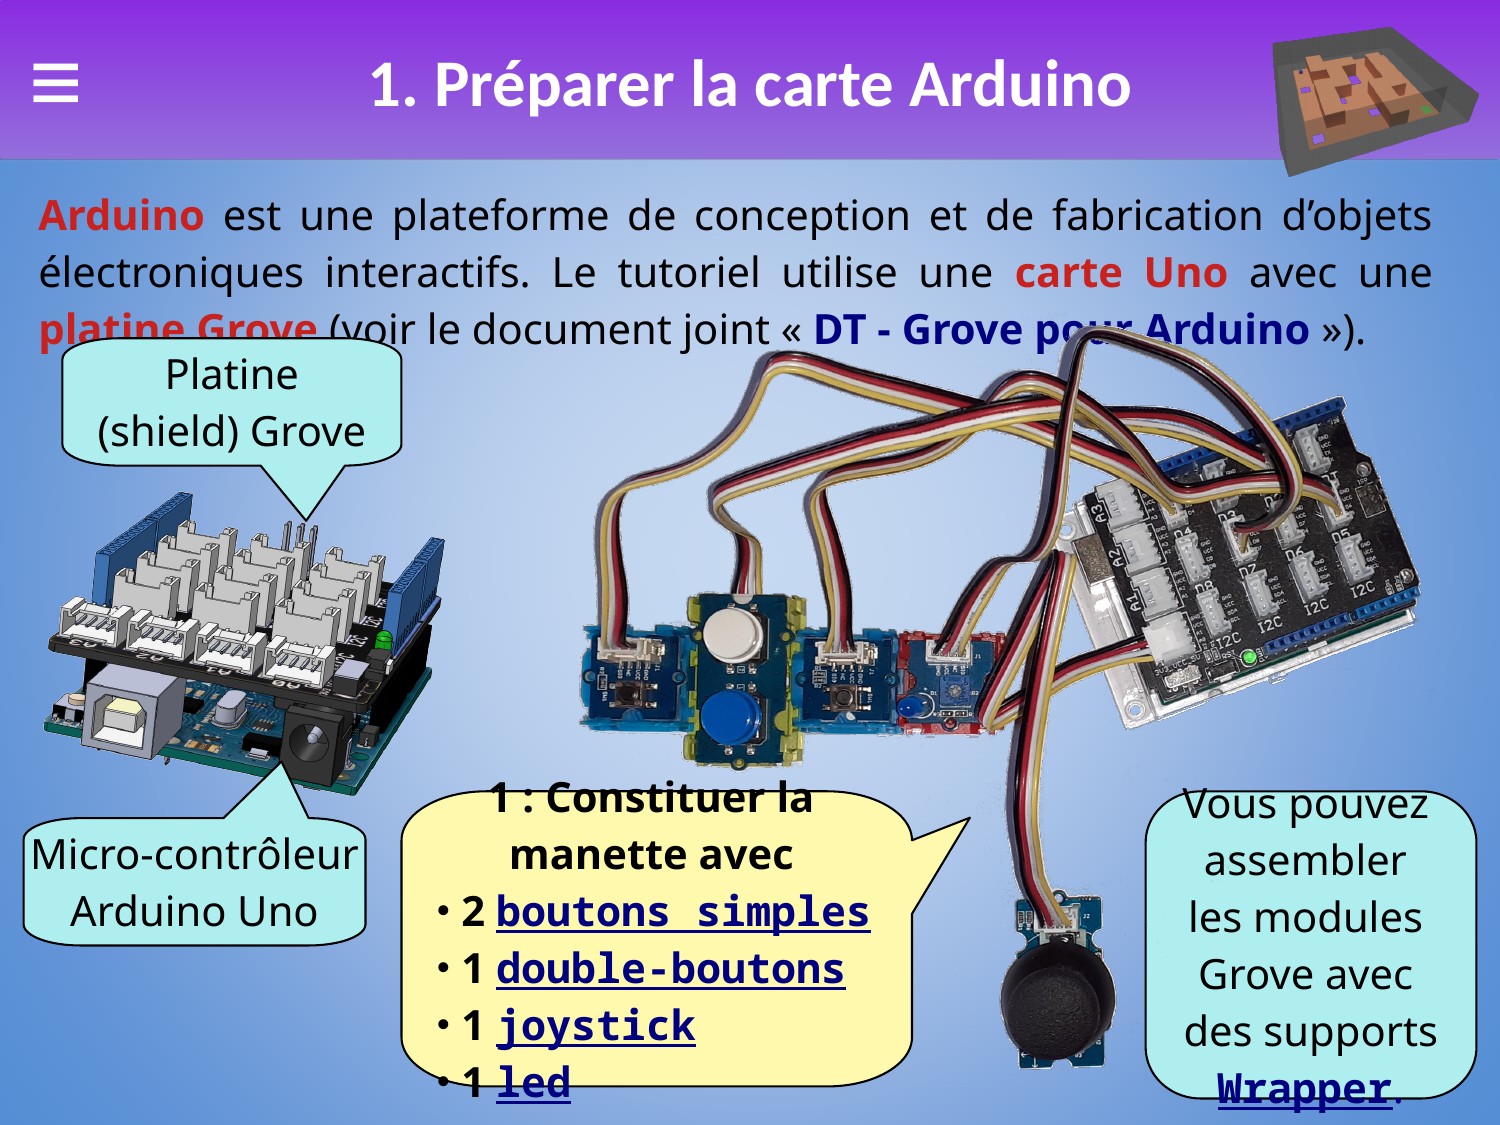

1. Préparer la carte Arduino
≡
Arduino est une plateforme de conception et de fabrication d’objets électroniques interactifs. Le tutoriel utilise une carte Uno avec une platine Grove (voir le document joint « DT - Grove pour Arduino »).
Platine
(shield) Grove
1 : Constituer la
manette avec
 2 boutons simples
 1 double-boutons
 1 joystick
 1 led
Vous pouvez
assembler
les modules
Grove avec
des supports
Wrapper.
Micro-contrôleur
Arduino Uno